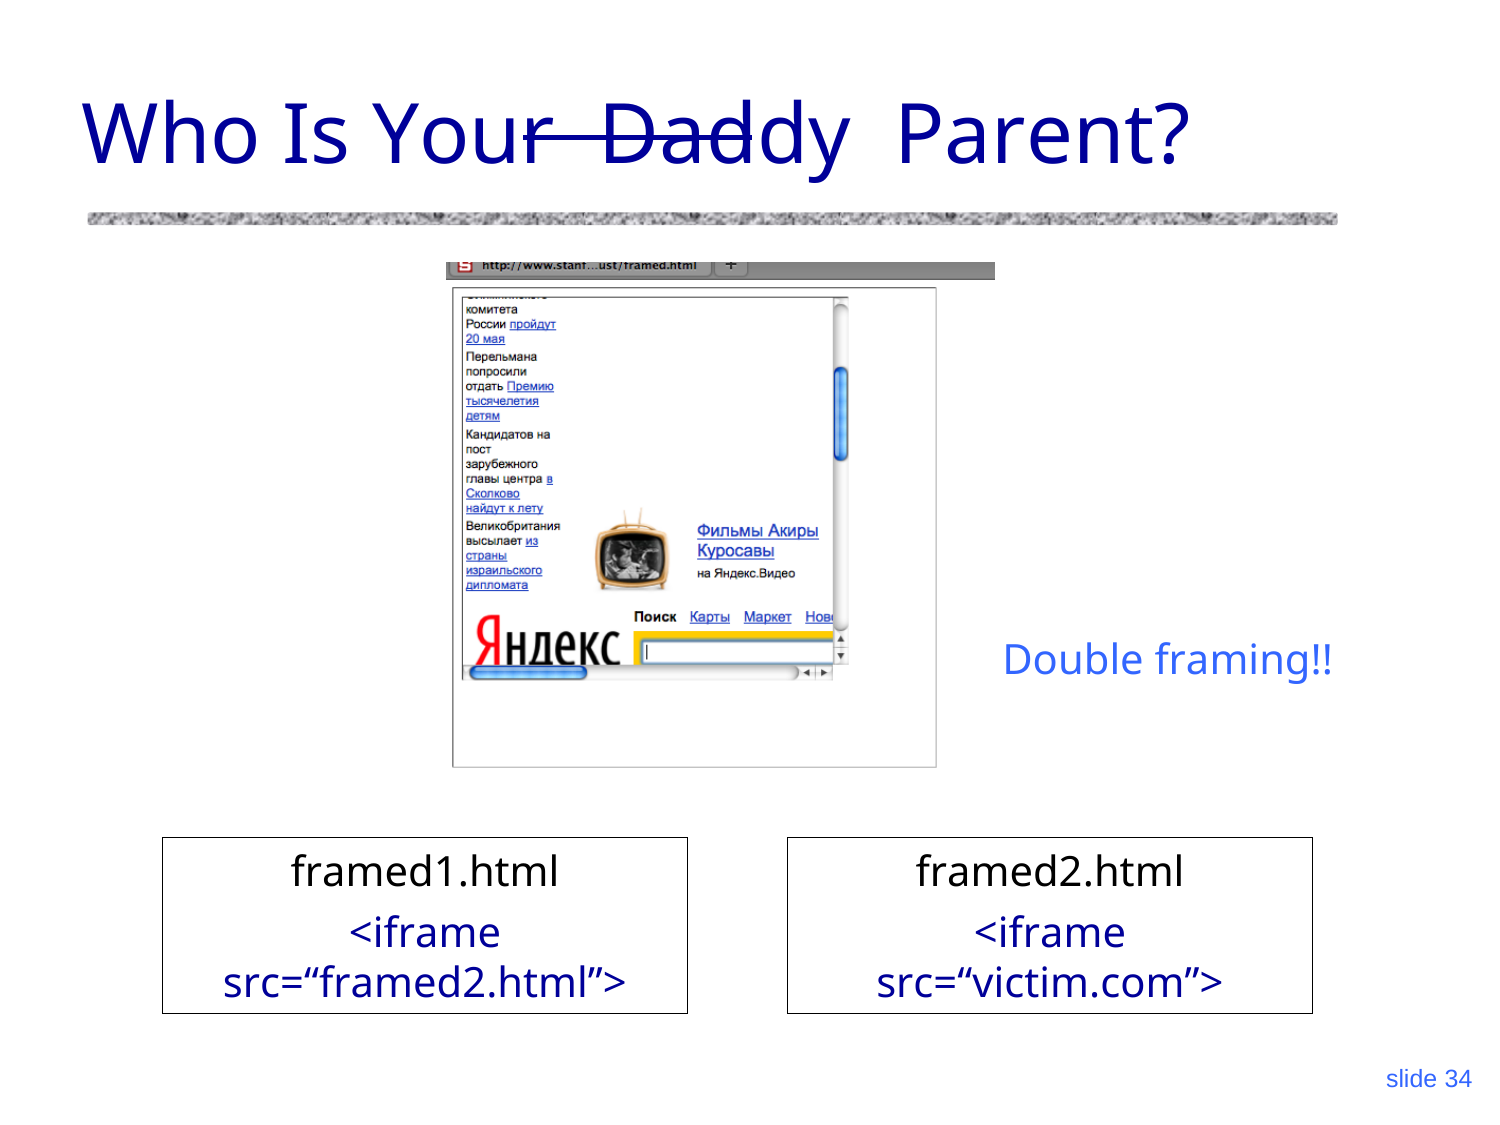

Who Is Your Daddy Parent?
Double framing!!
framed1.html
<iframe src=“framed2.html”>
framed2.html
<iframe src=“victim.com”>
slide